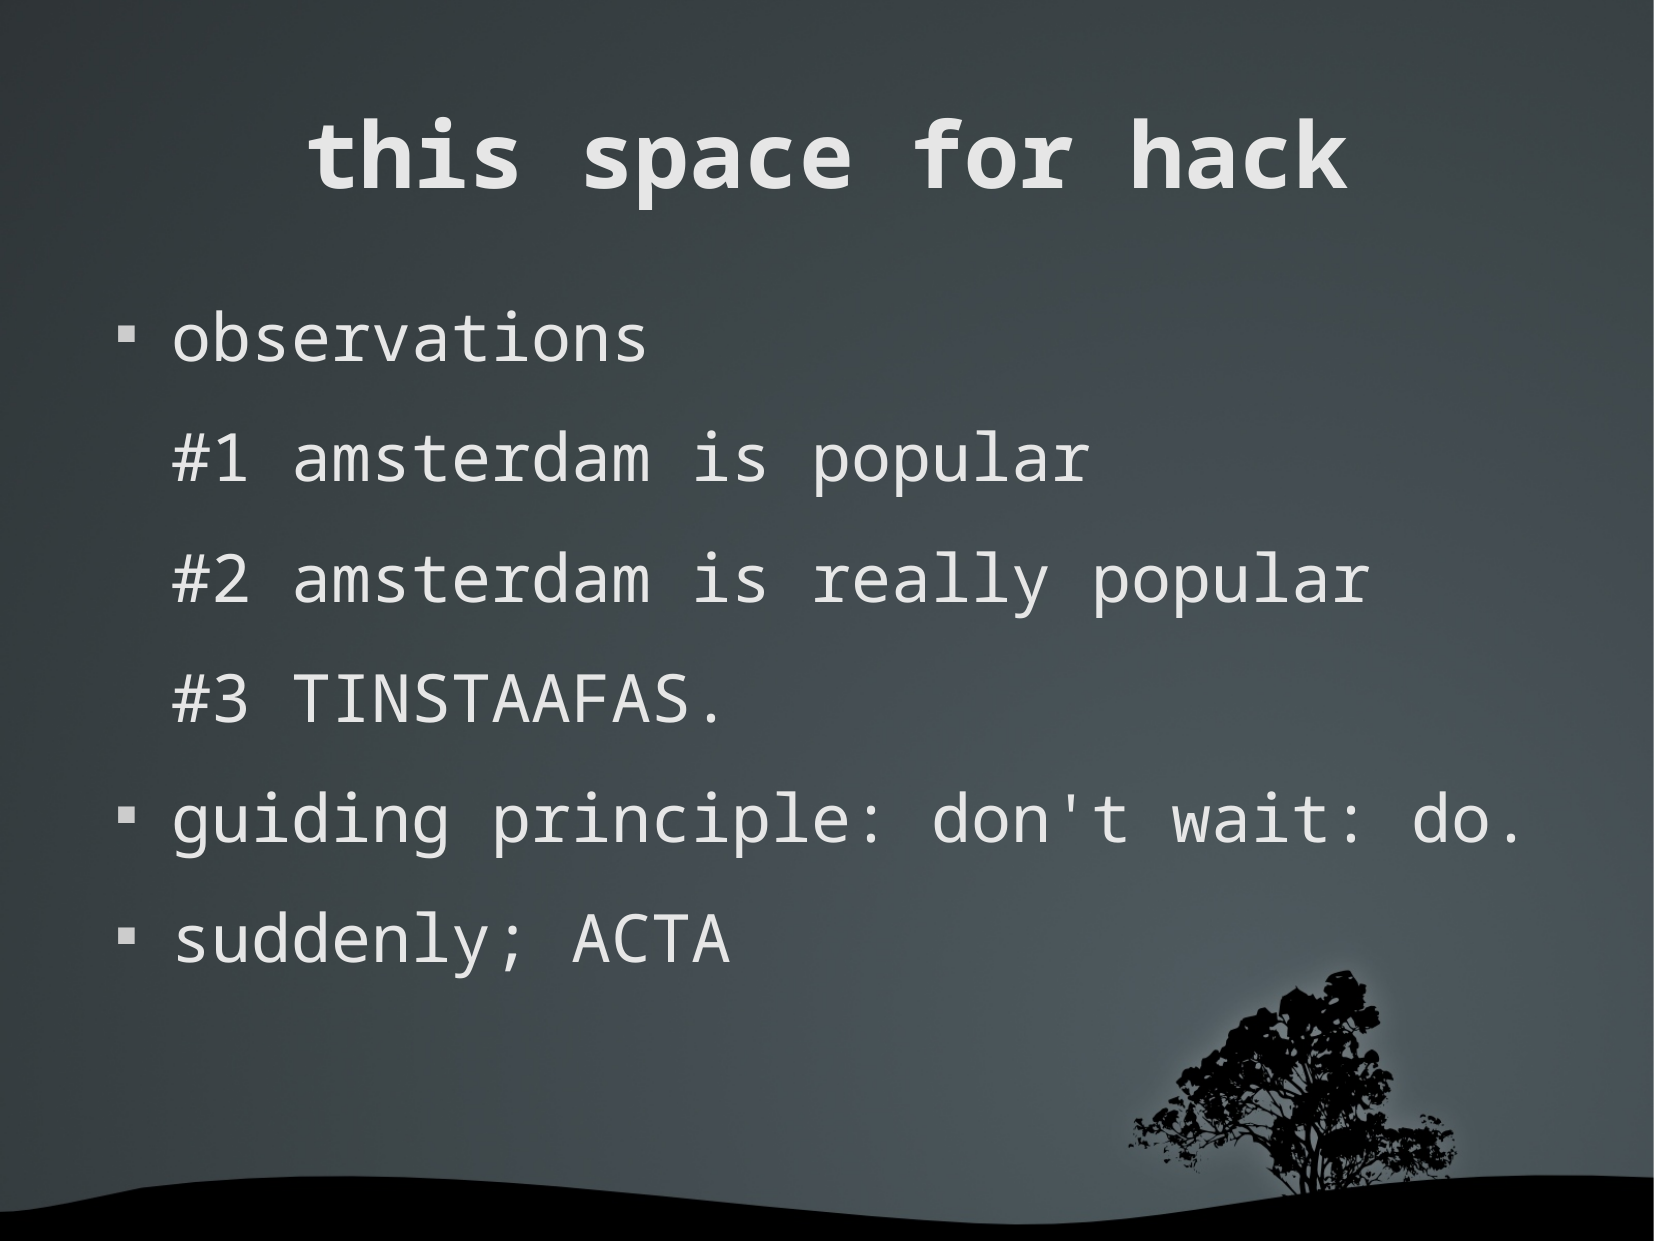

# this space for hack
observations
#1 amsterdam is popular
#2 amsterdam is really popular
#3 TINSTAAFAS.
guiding principle: don't wait: do.
suddenly; ACTA